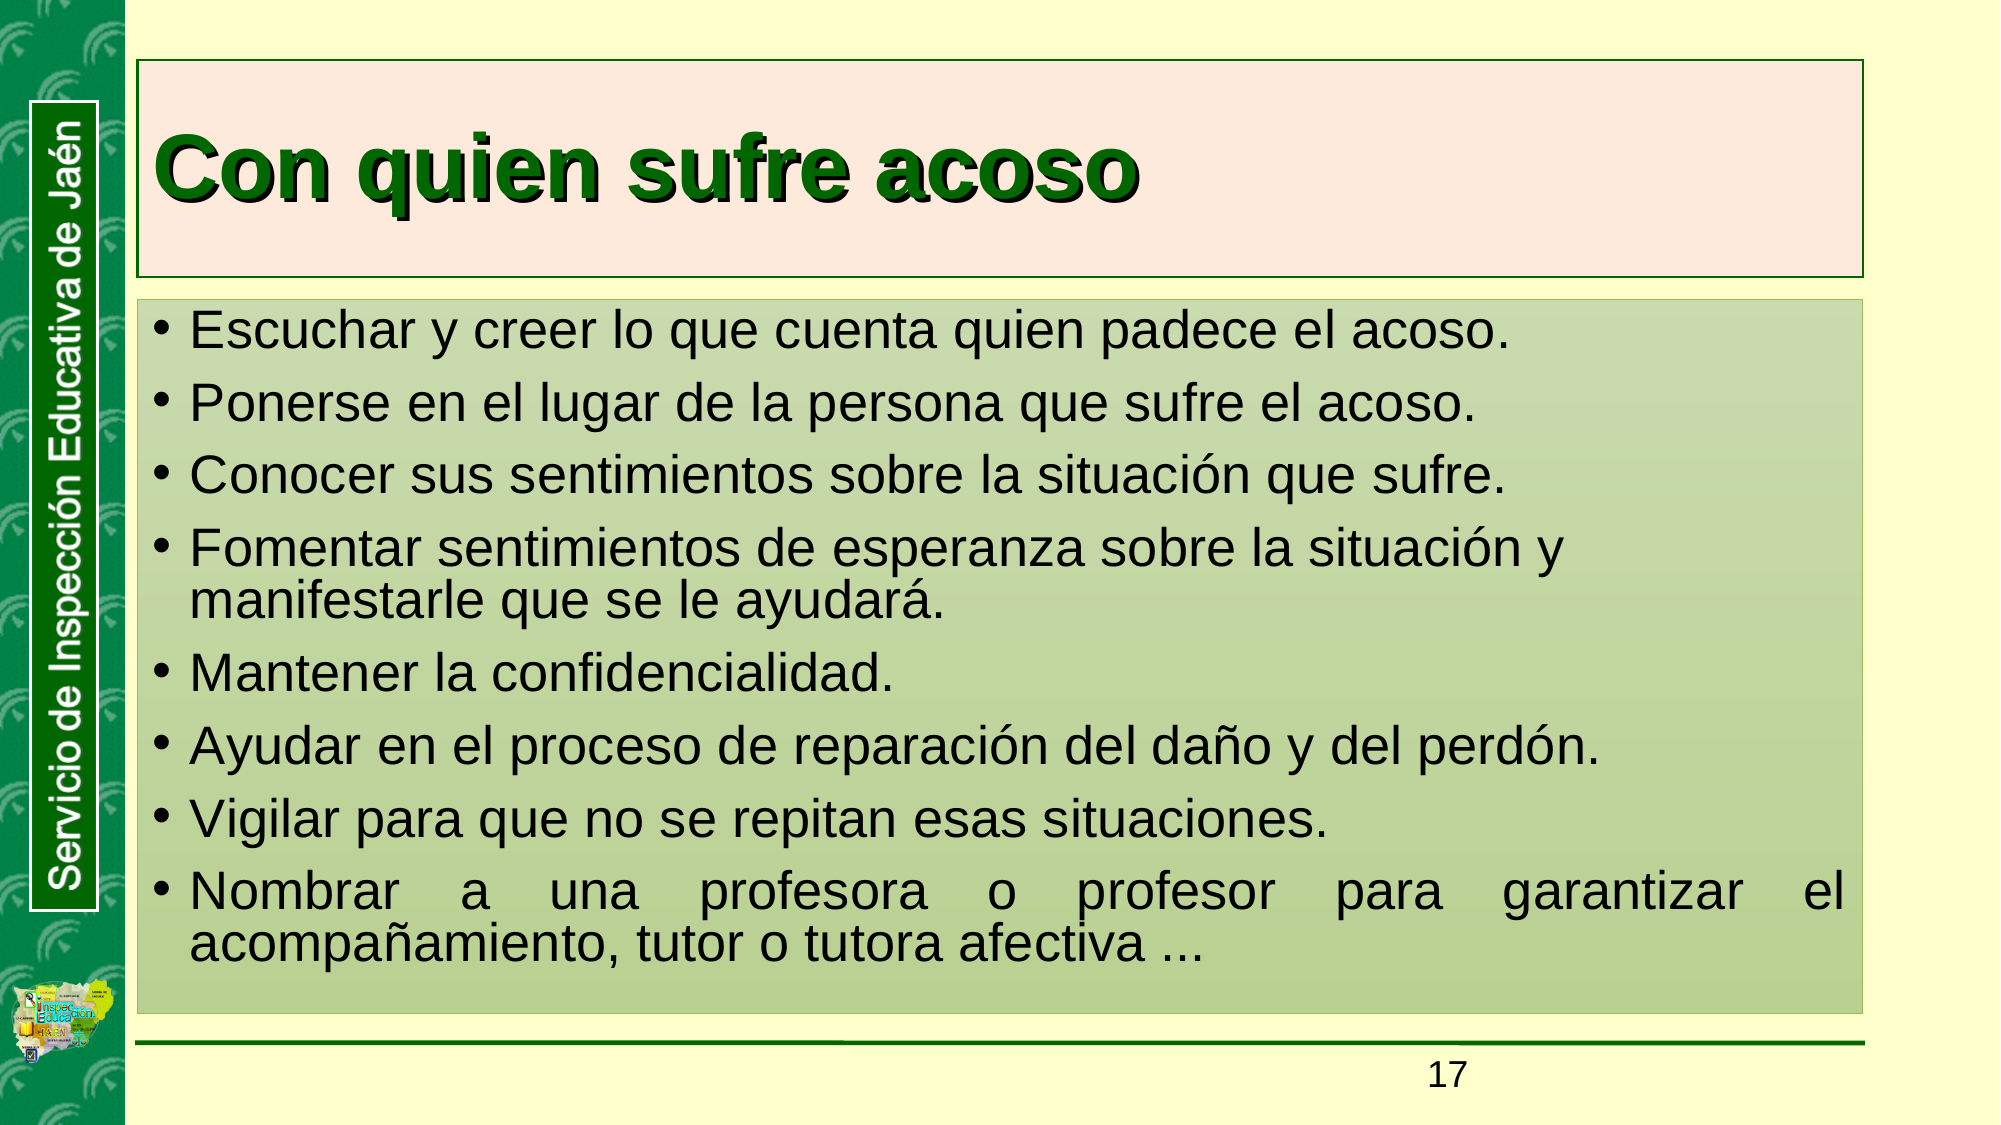

Con quien sufre acoso
Escuchar y creer lo que cuenta quien padece el acoso.
Ponerse en el lugar de la persona que sufre el acoso.
Conocer sus sentimientos sobre la situación que sufre.
Fomentar sentimientos de esperanza sobre la situación y manifestarle que se le ayudará.
Mantener la confidencialidad.
Ayudar en el proceso de reparación del daño y del perdón.
Vigilar para que no se repitan esas situaciones.
Nombrar a una profesora o profesor para garantizar el acompañamiento, tutor o tutora afectiva ...